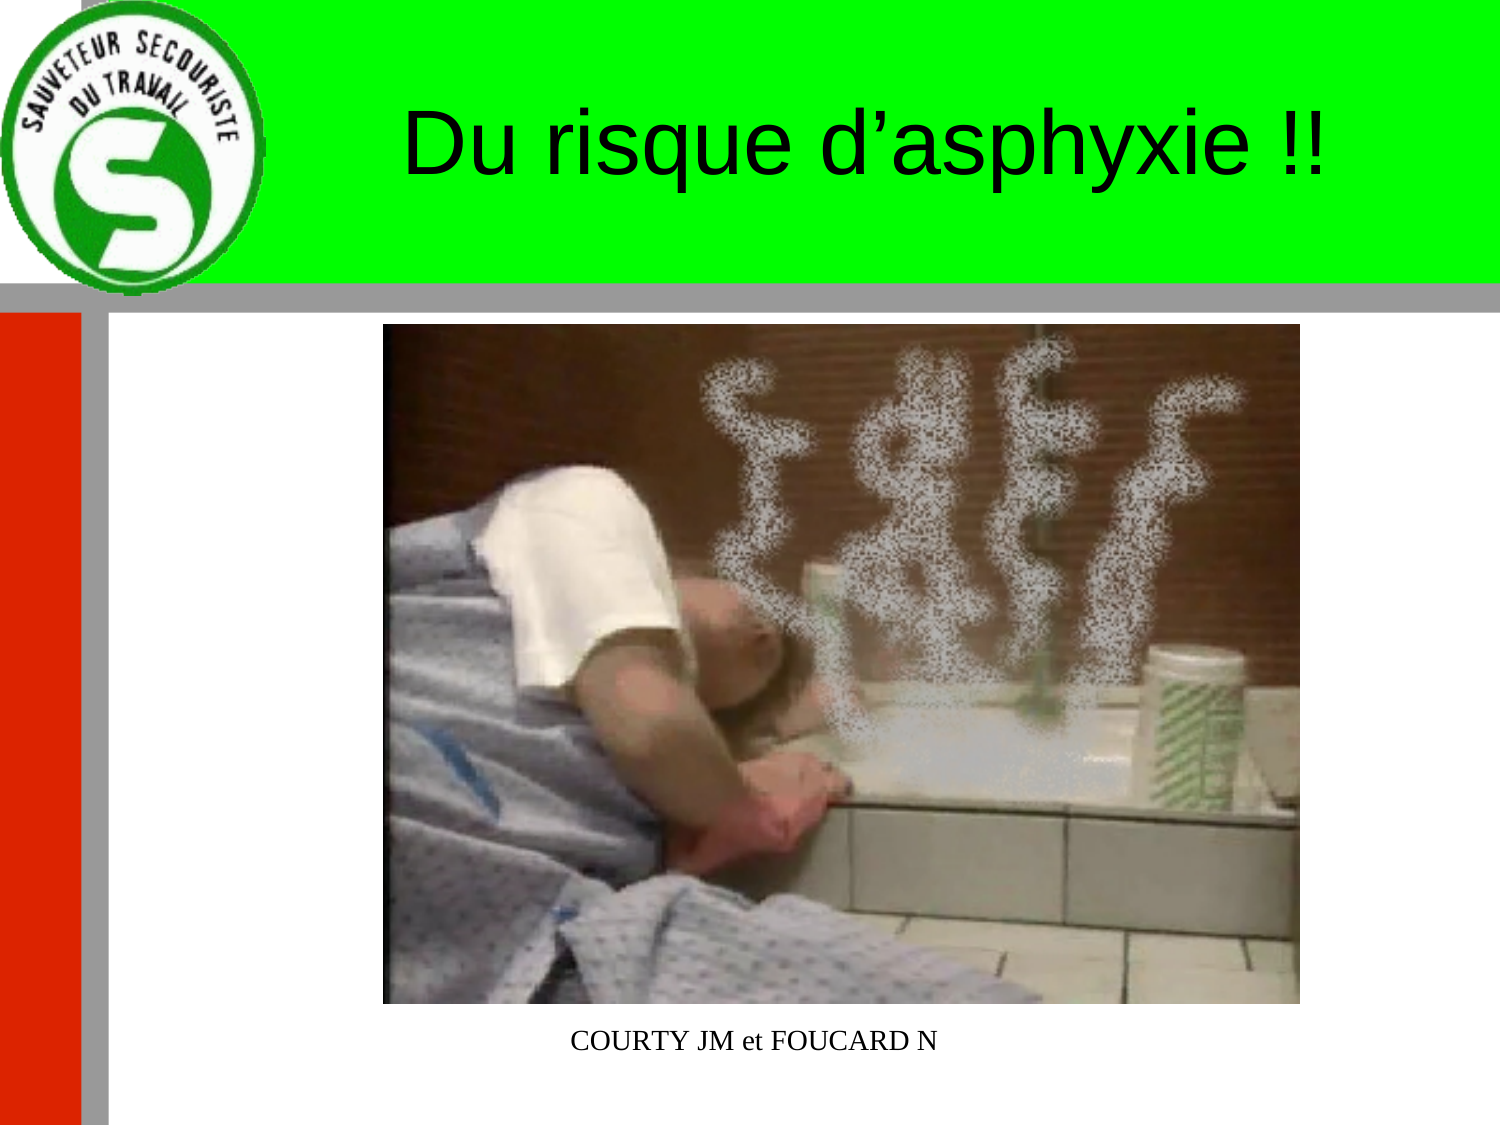

# Du risque d’asphyxie !!
 COURTY JM et FOUCARD N